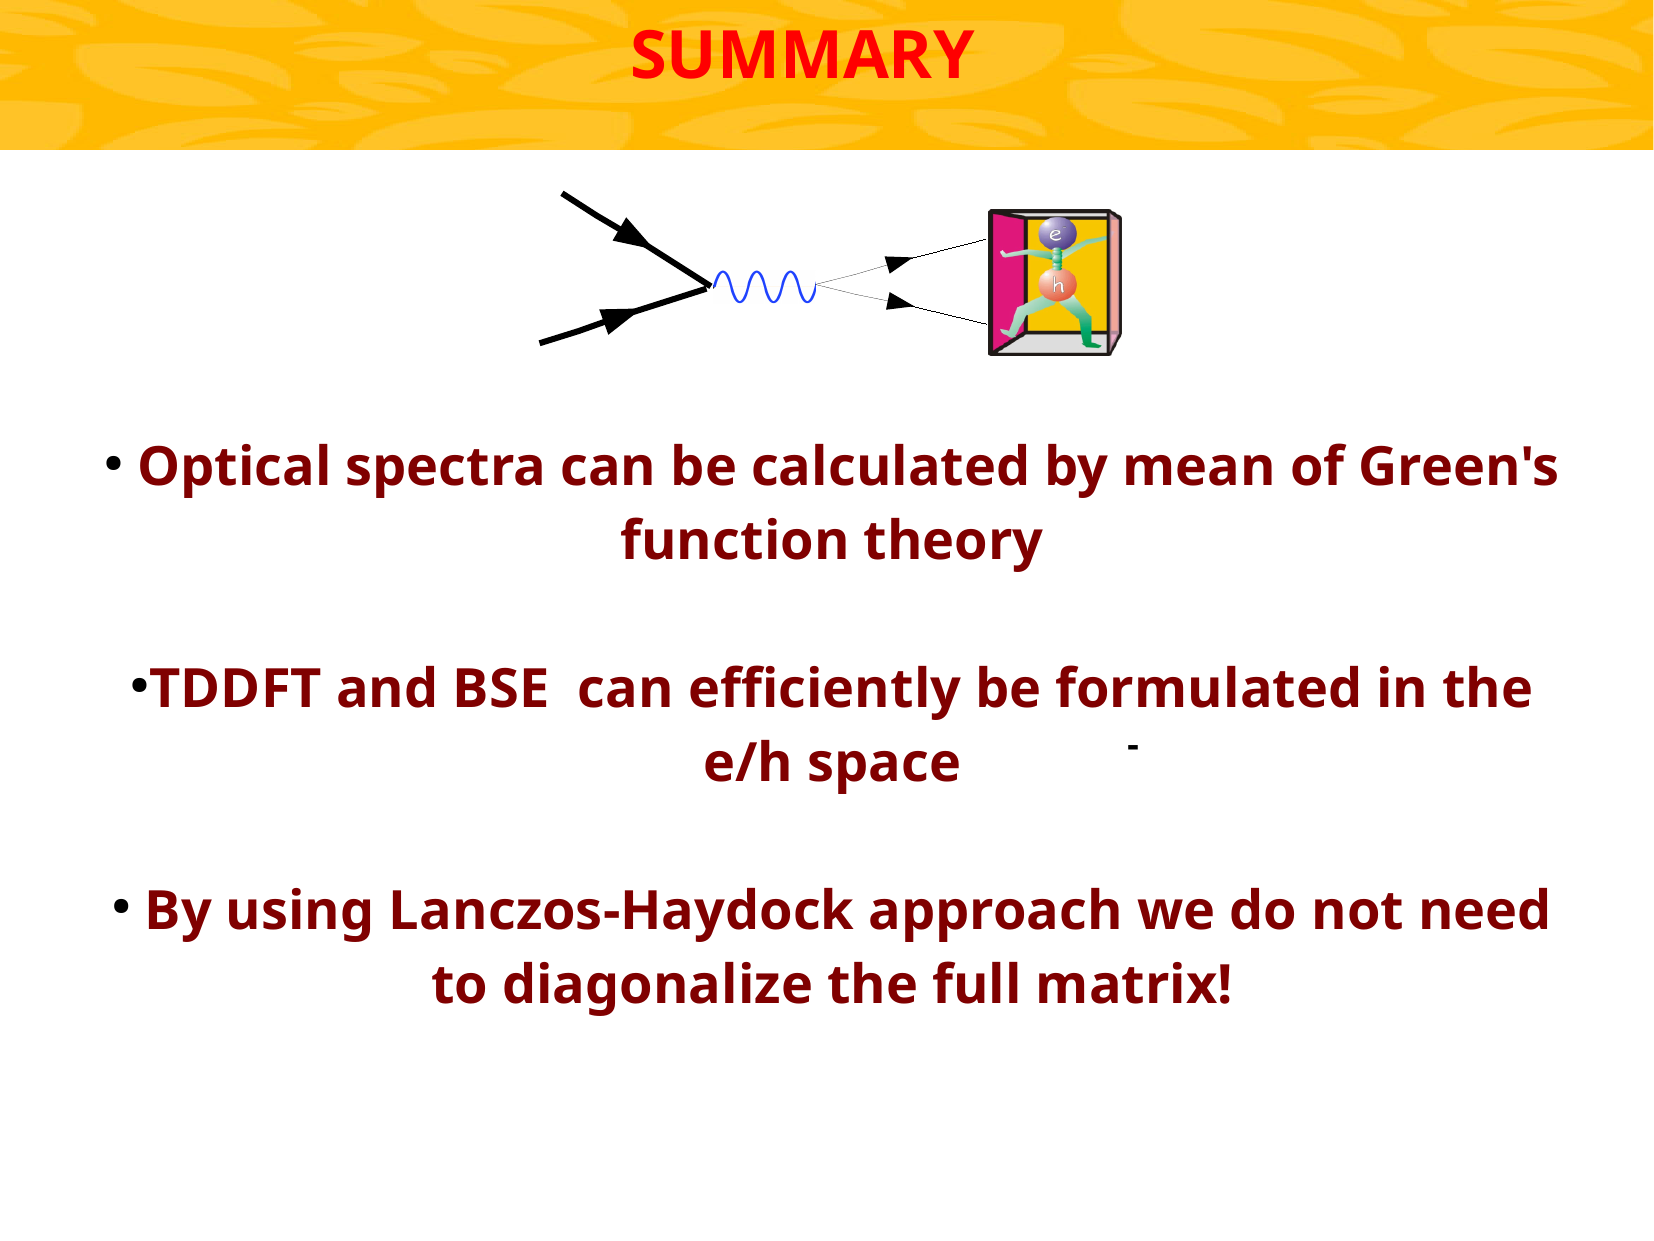

SUMMARY
 Optical spectra can be calculated by mean of Green's function theory
TDDFT and BSE can efficiently be formulated in the e/h space
 By using Lanczos-Haydock approach we do not need to diagonalize the full matrix!
-